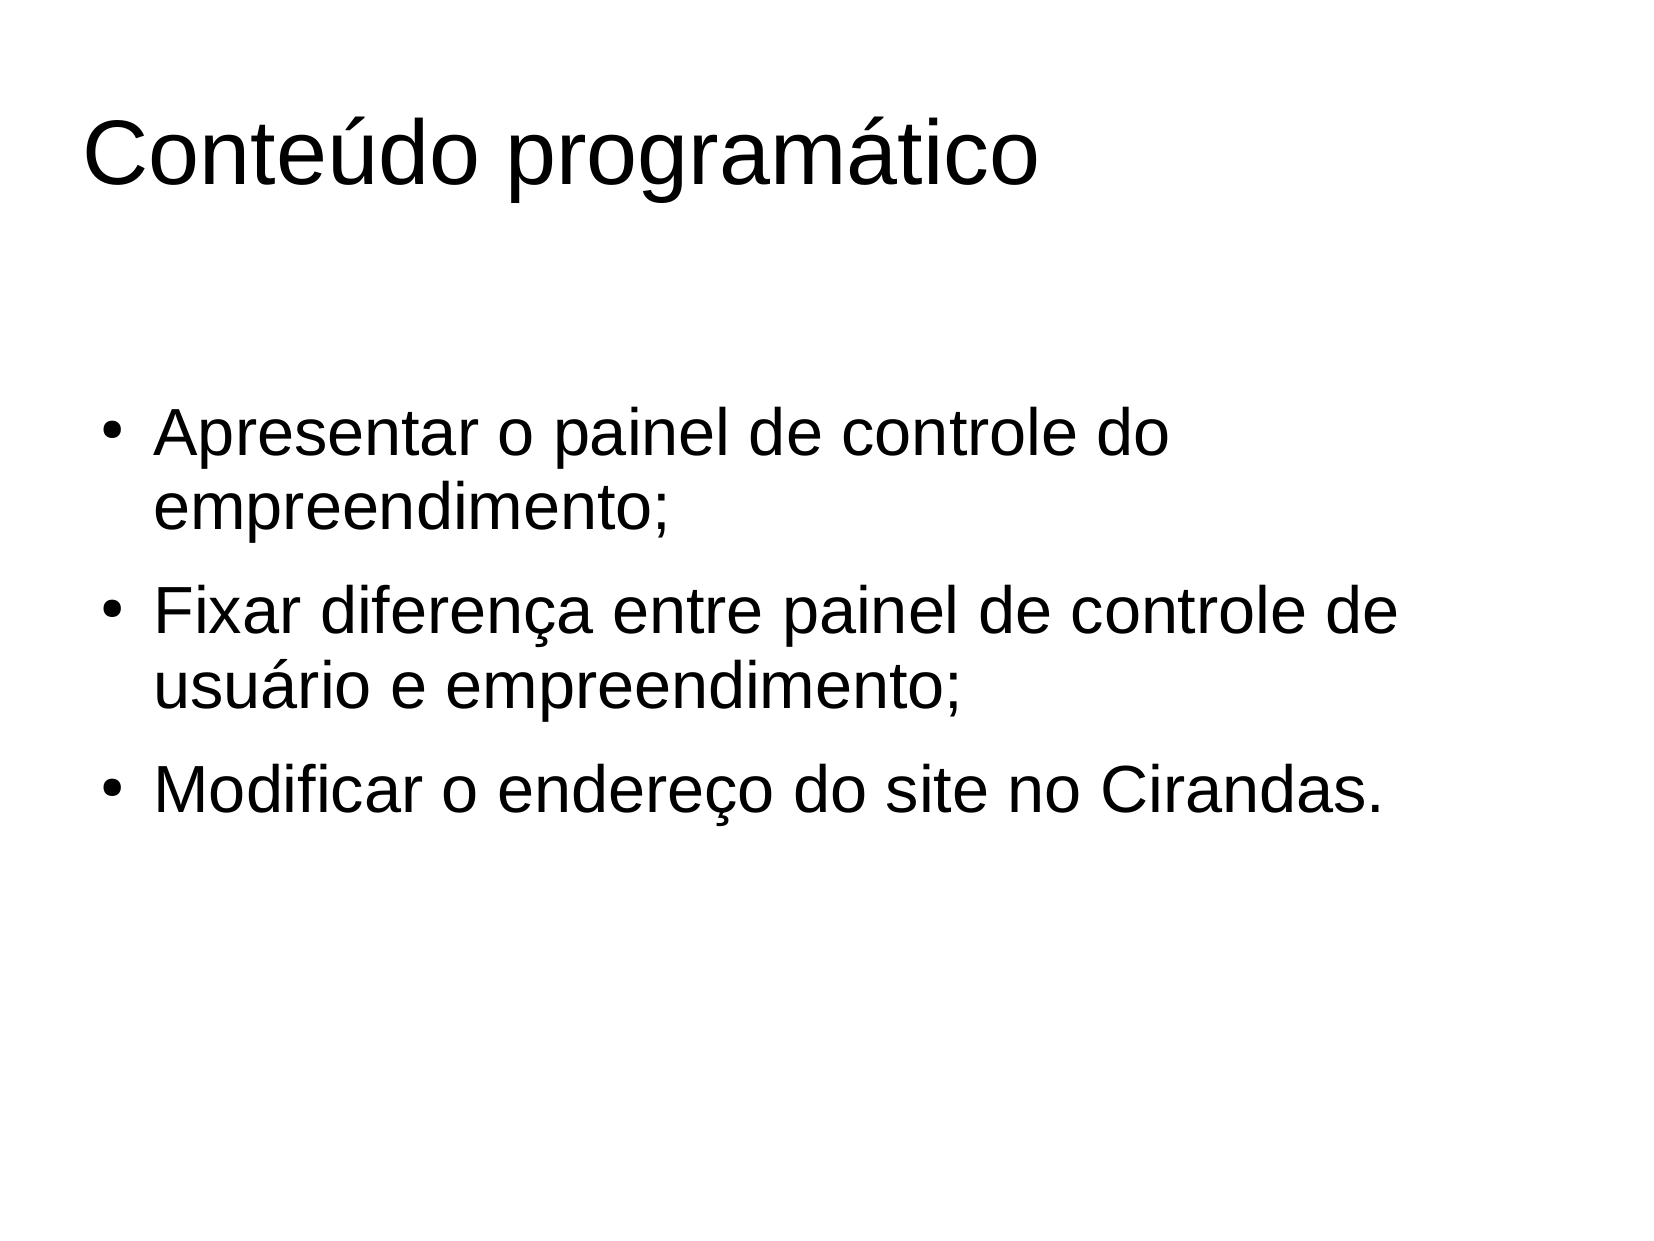

# Conteúdo programático
Apresentar o painel de controle do empreendimento;
Fixar diferença entre painel de controle de usuário e empreendimento;
Modificar o endereço do site no Cirandas.